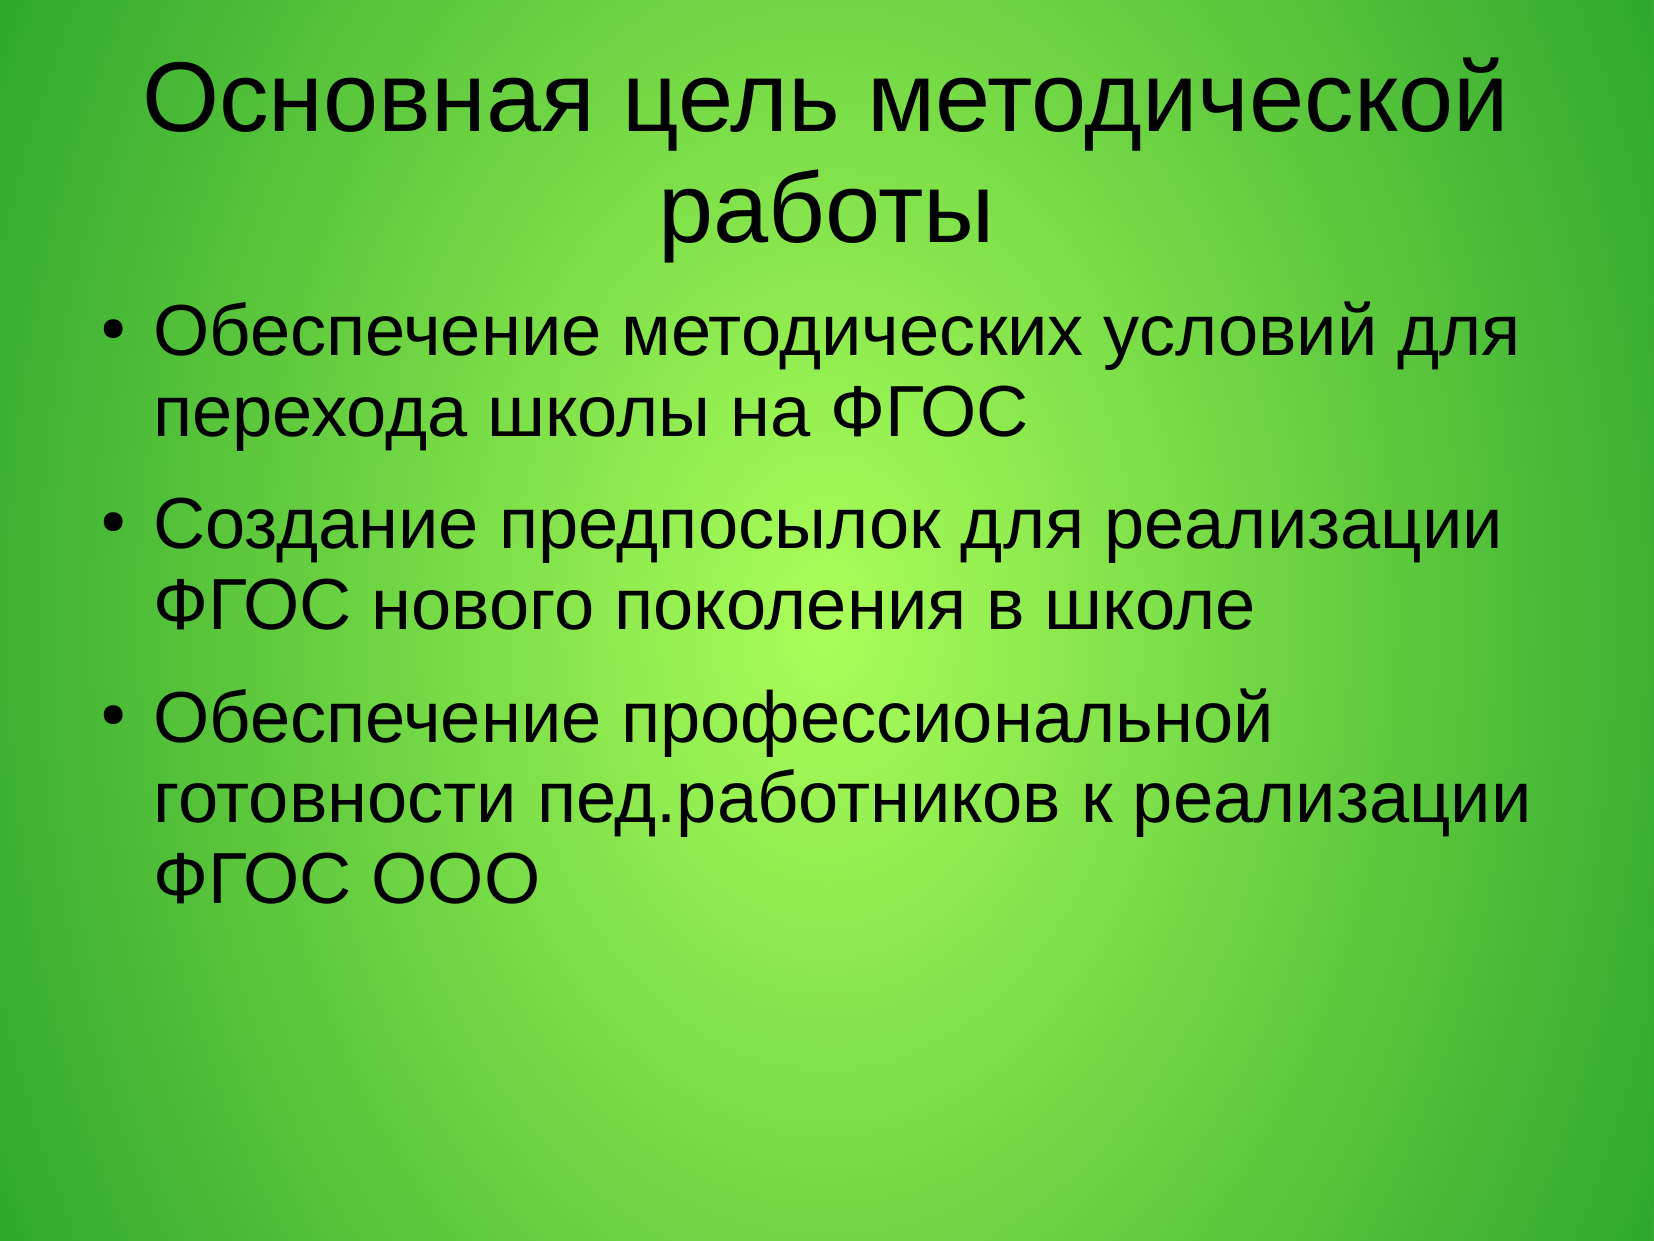

# Основная цель методической работы
Обеспечение методических условий для перехода школы на ФГОС
Создание предпосылок для реализации ФГОС нового поколения в школе
Обеспечение профессиональной готовности пед.работников к реализации ФГОС ООО